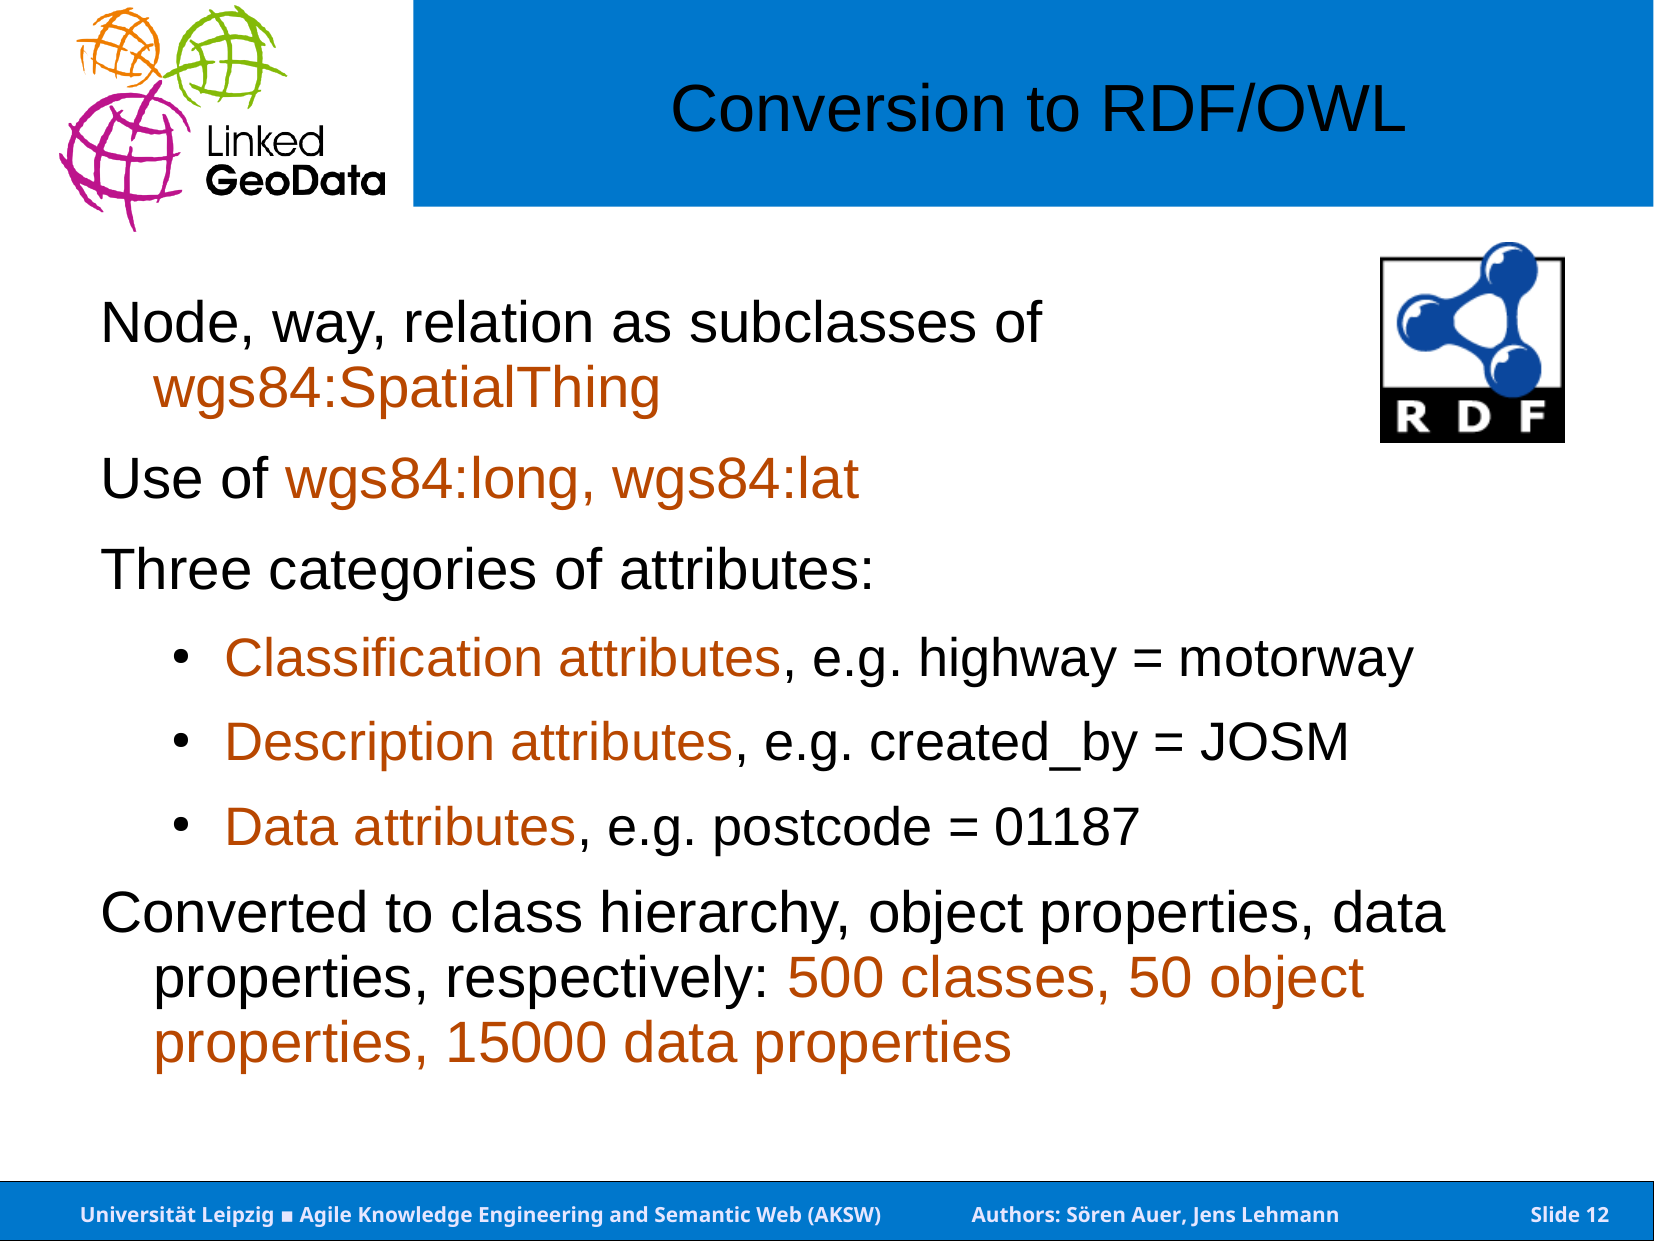

# Conversion to RDF/OWL
Node, way, relation as subclasses of wgs84:SpatialThing
Use of wgs84:long, wgs84:lat
Three categories of attributes:
Classification attributes, e.g. highway = motorway
Description attributes, e.g. created_by = JOSM
Data attributes, e.g. postcode = 01187
Converted to class hierarchy, object properties, data properties, respectively: 500 classes, 50 object properties, 15000 data properties